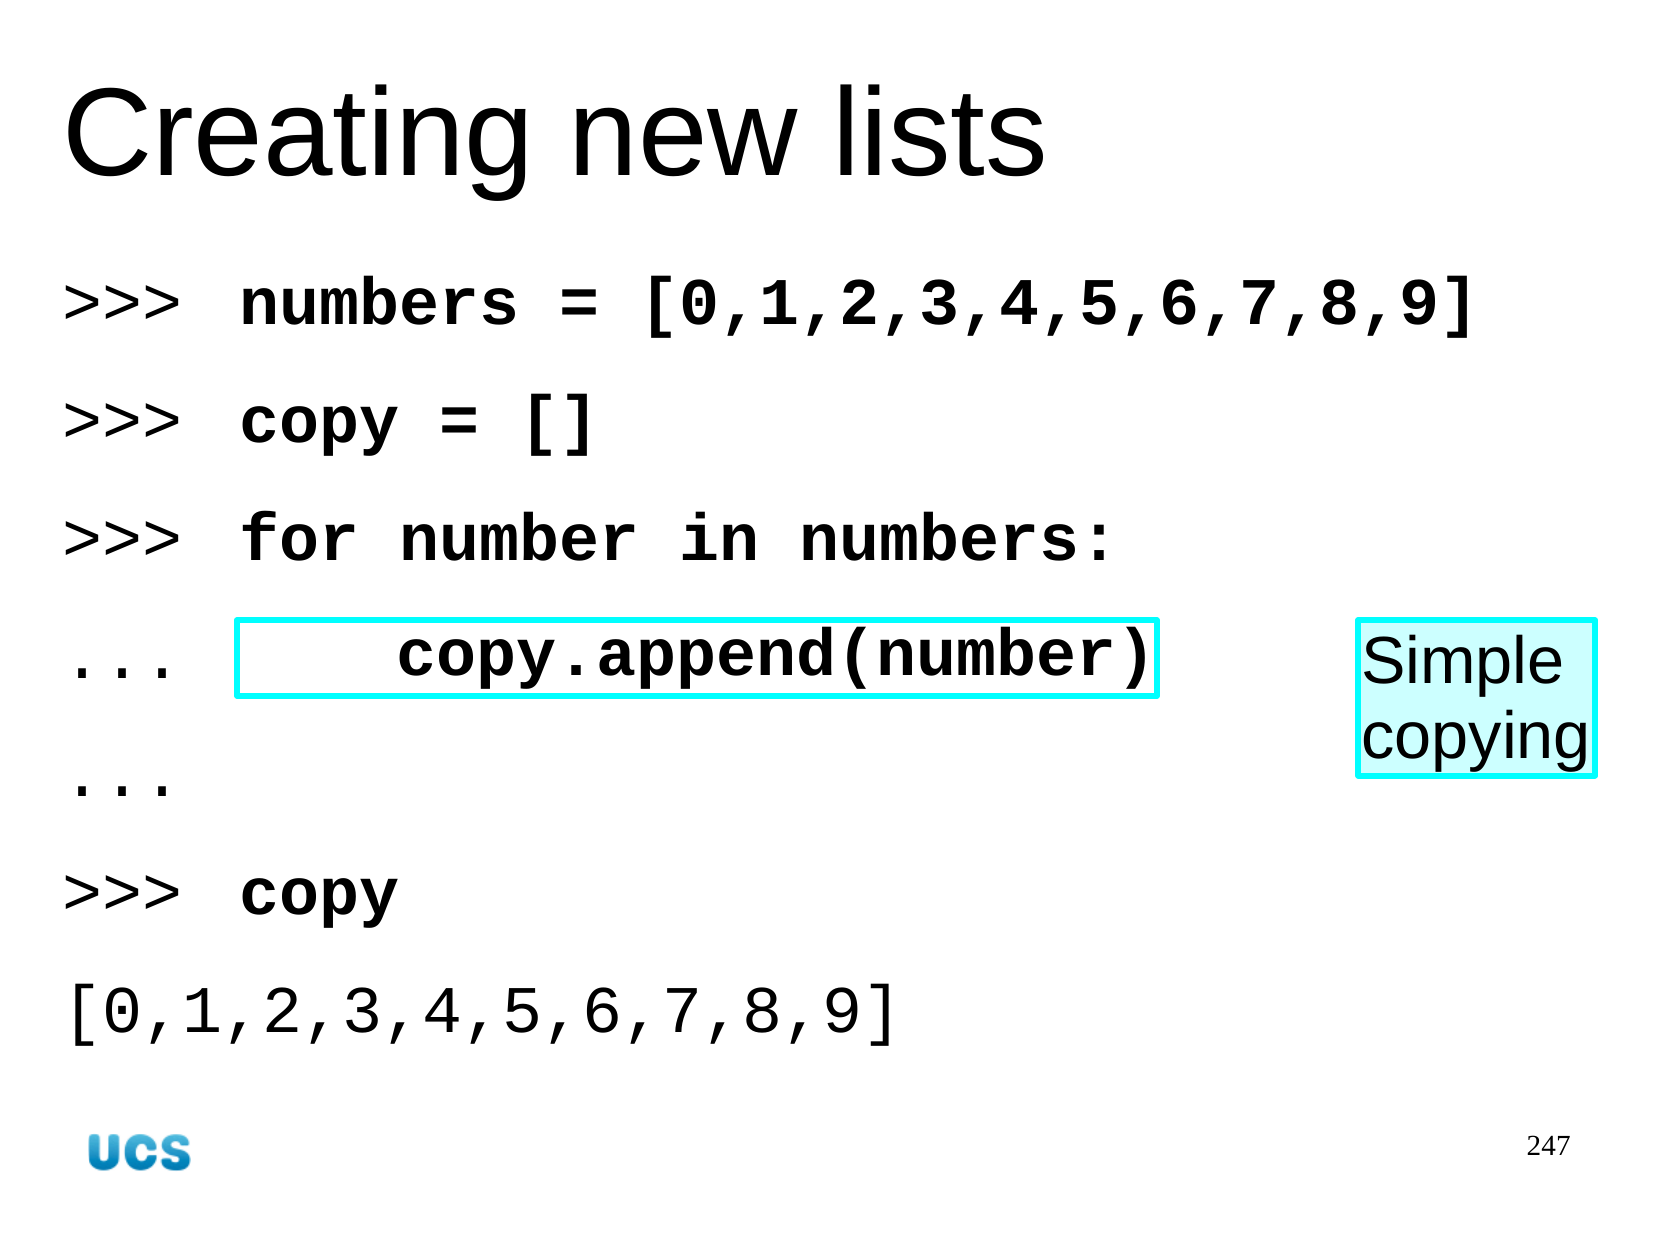

Creating new lists
>>>
numbers = [0,1,2,3,4,5,6,7,8,9]
>>>
copy =
[]
>>>
for number in numbers:
Simple
copying
...
 copy.append(number)
...
>>>
copy
[0,1,2,3,4,5,6,7,8,9]
247